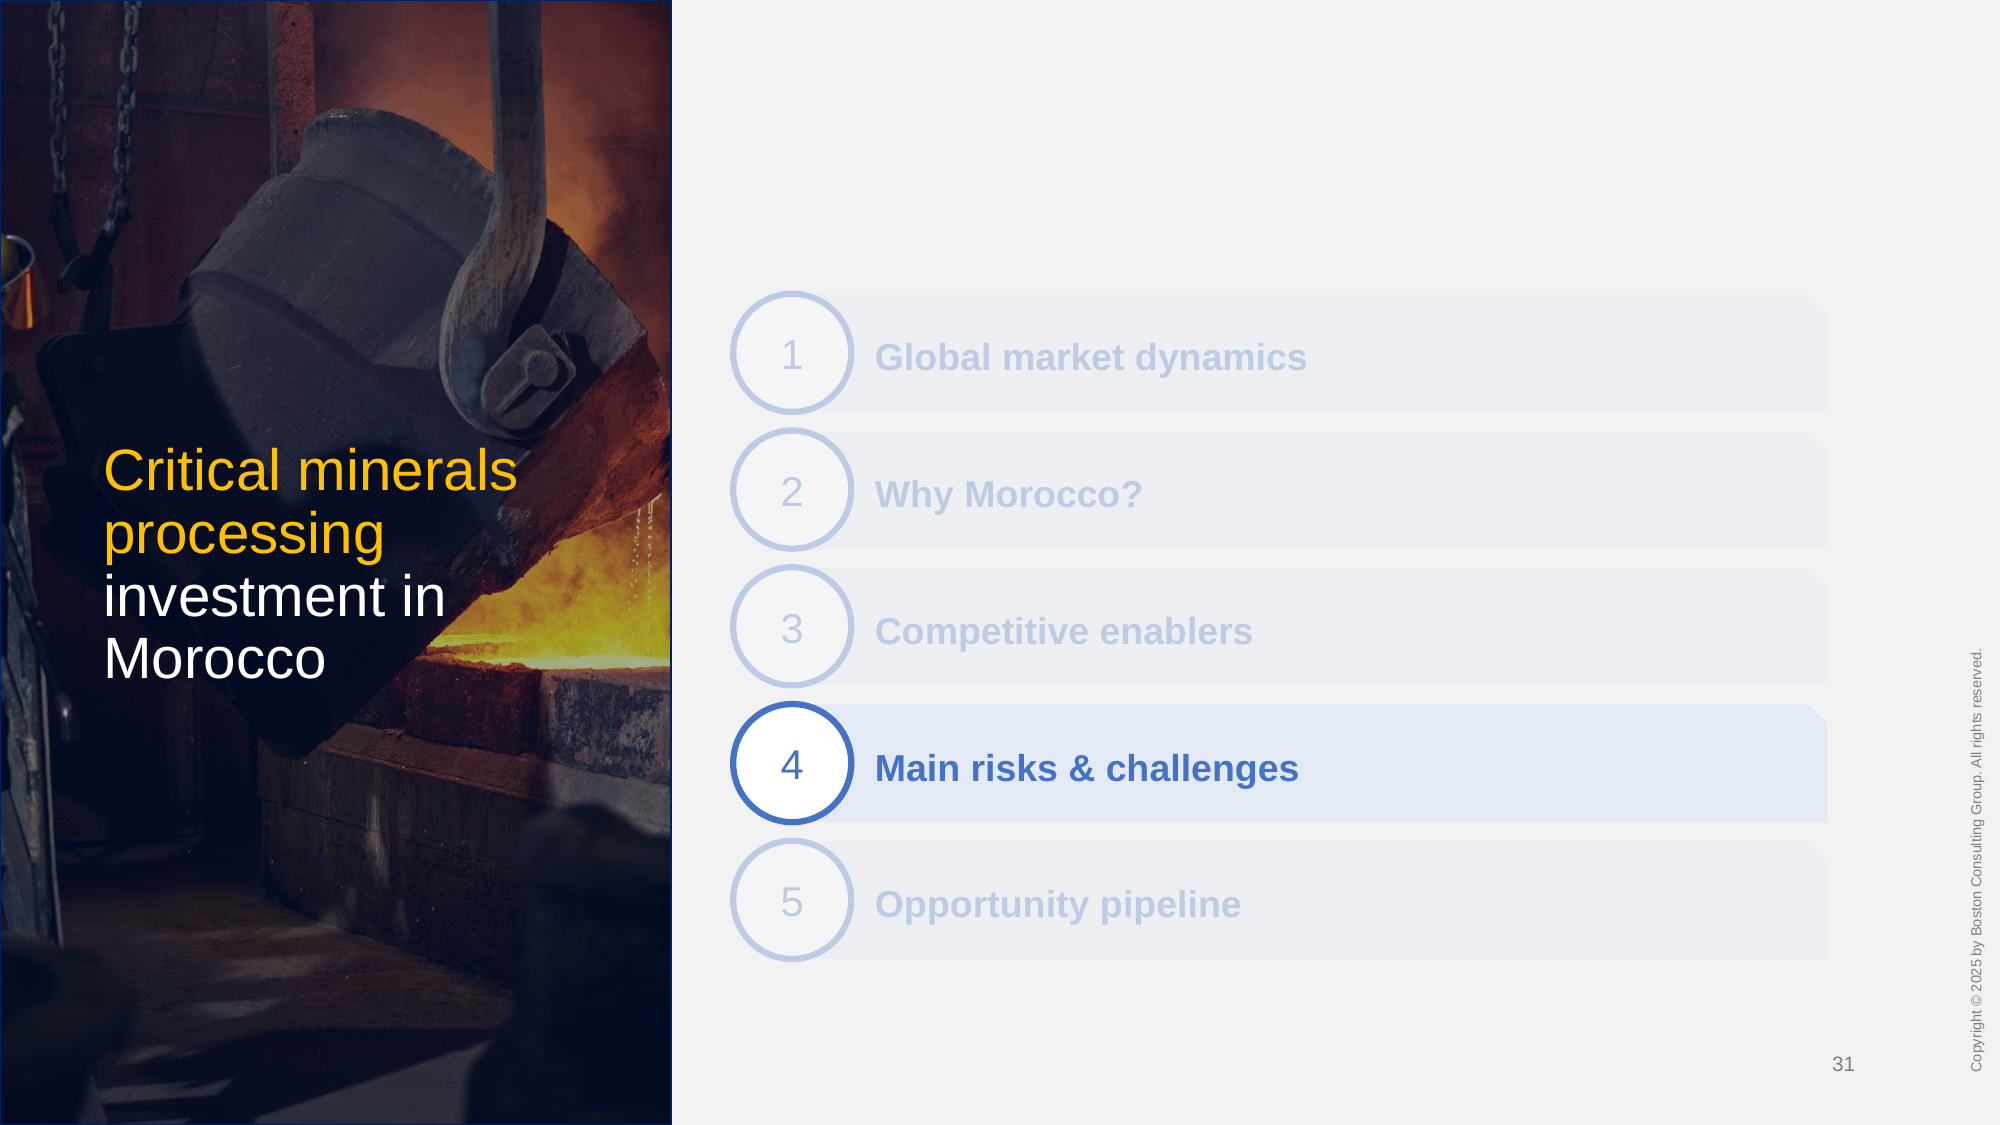

1
Global market dynamics
2
Why Morocco?
3
Competitive enablers
4
Main risks & challenges
5
Opportunity pipeline
# Critical minerals processing investment in Morocco